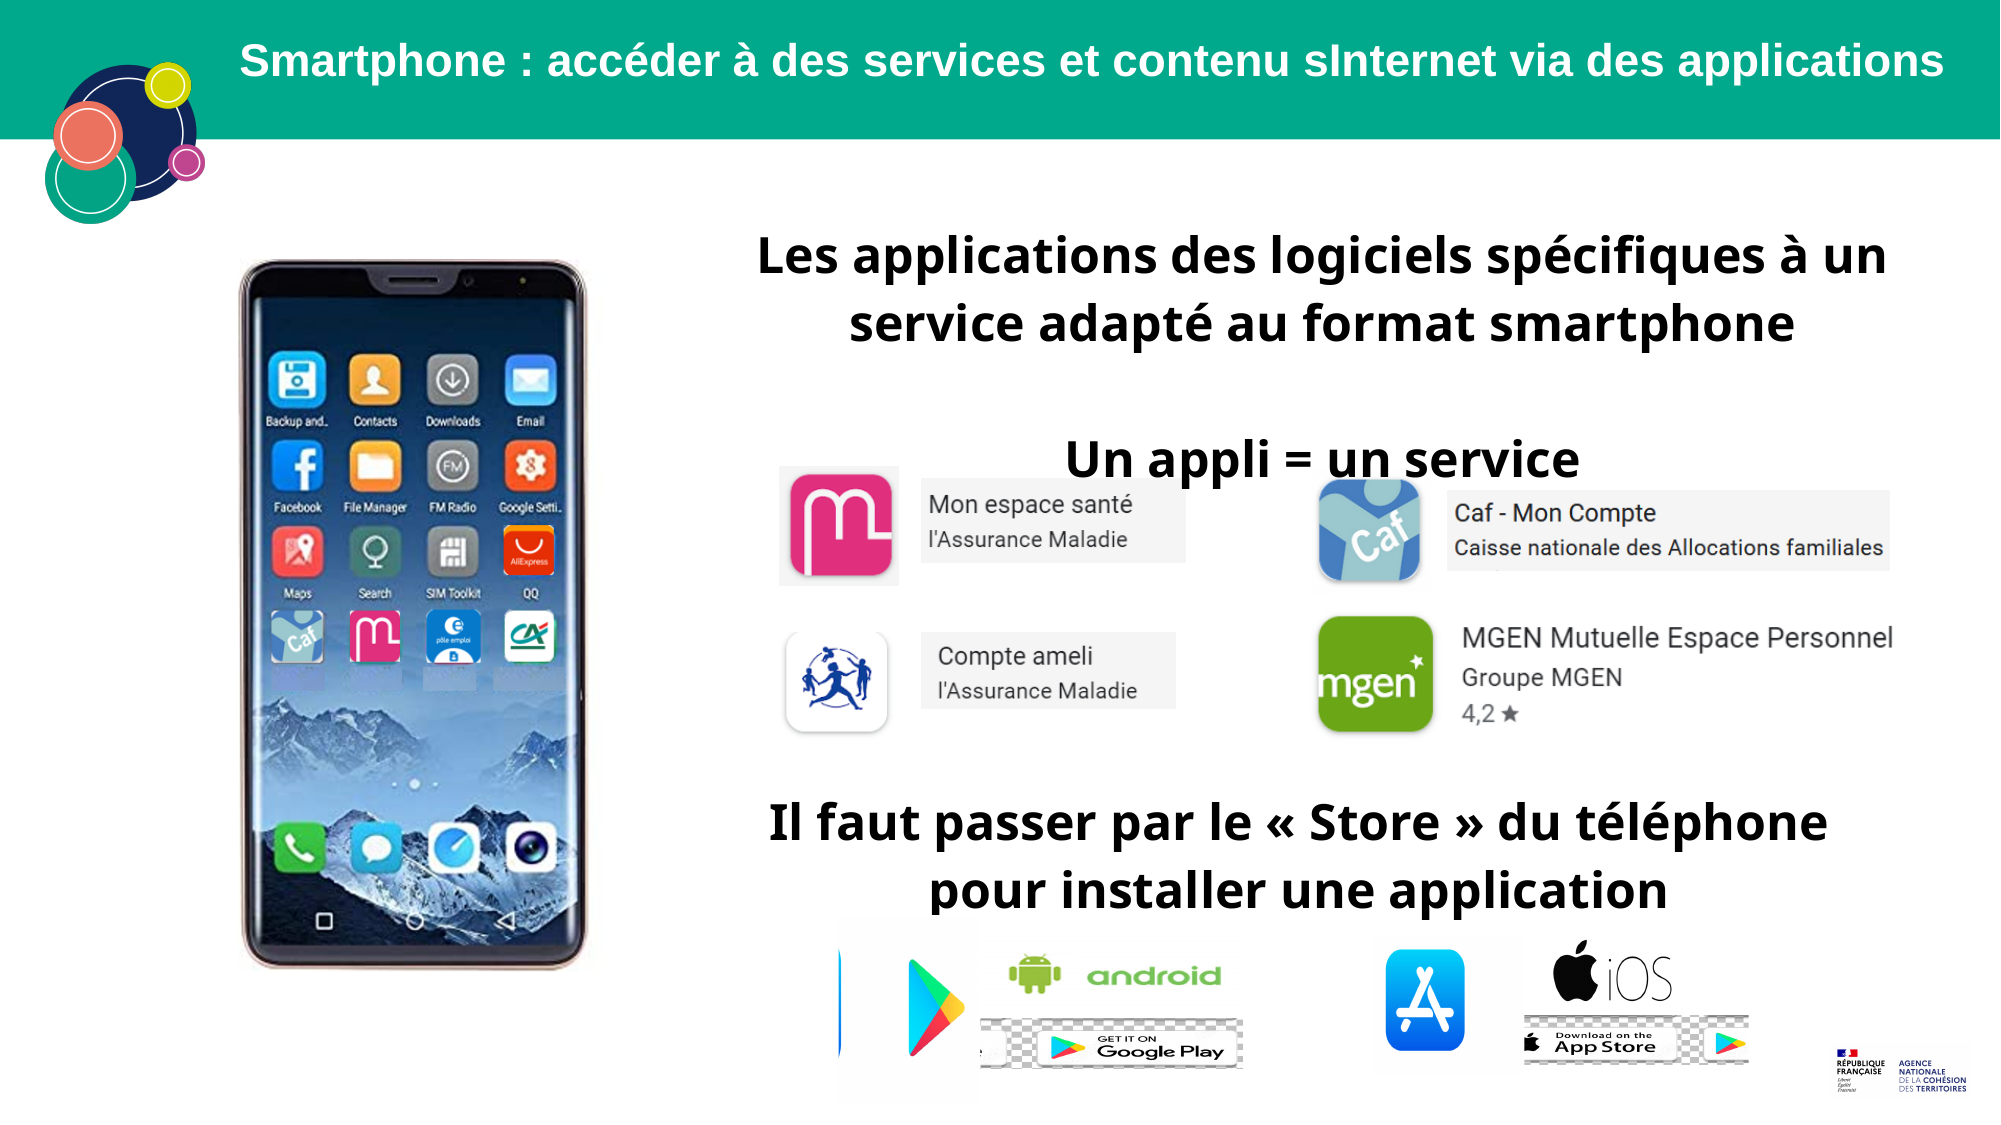

Smartphone : accéder à des services et contenu sInternet via des applications
Les applications des logiciels spécifiques à un service adapté au format smartphone
Un appli = un service
Il faut passer par le « Store » du téléphone pour installer une application